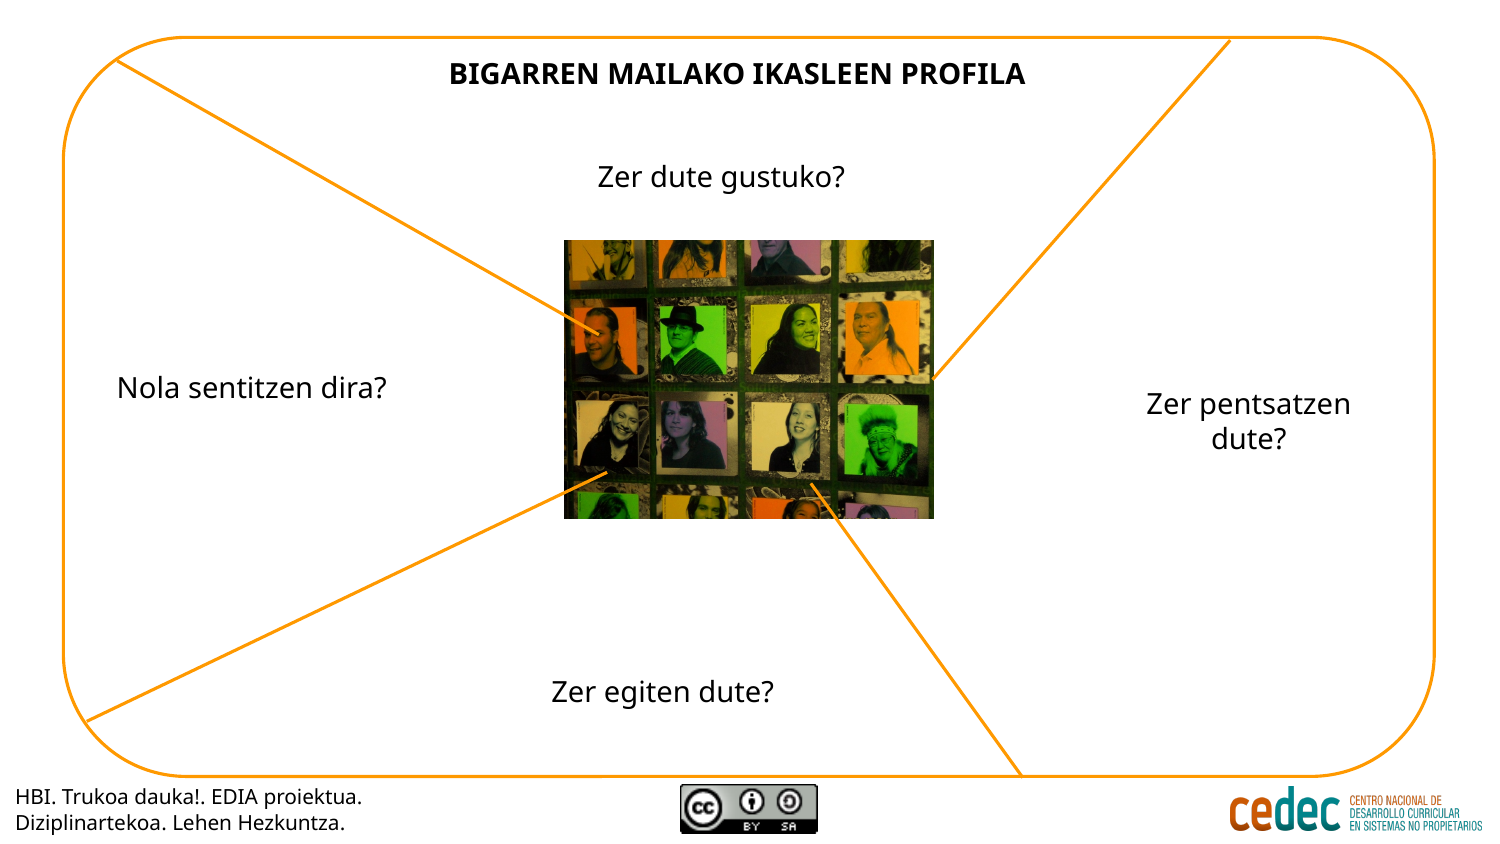

BIGARREN MAILAKO IKASLEEN PROFILA
Zer dute gustuko?
Nola sentitzen dira?
Zer pentsatzen dute?
Zer egiten dute?
HBI. Trukoa dauka!. EDIA proiektua.
Diziplinartekoa. Lehen Hezkuntza.